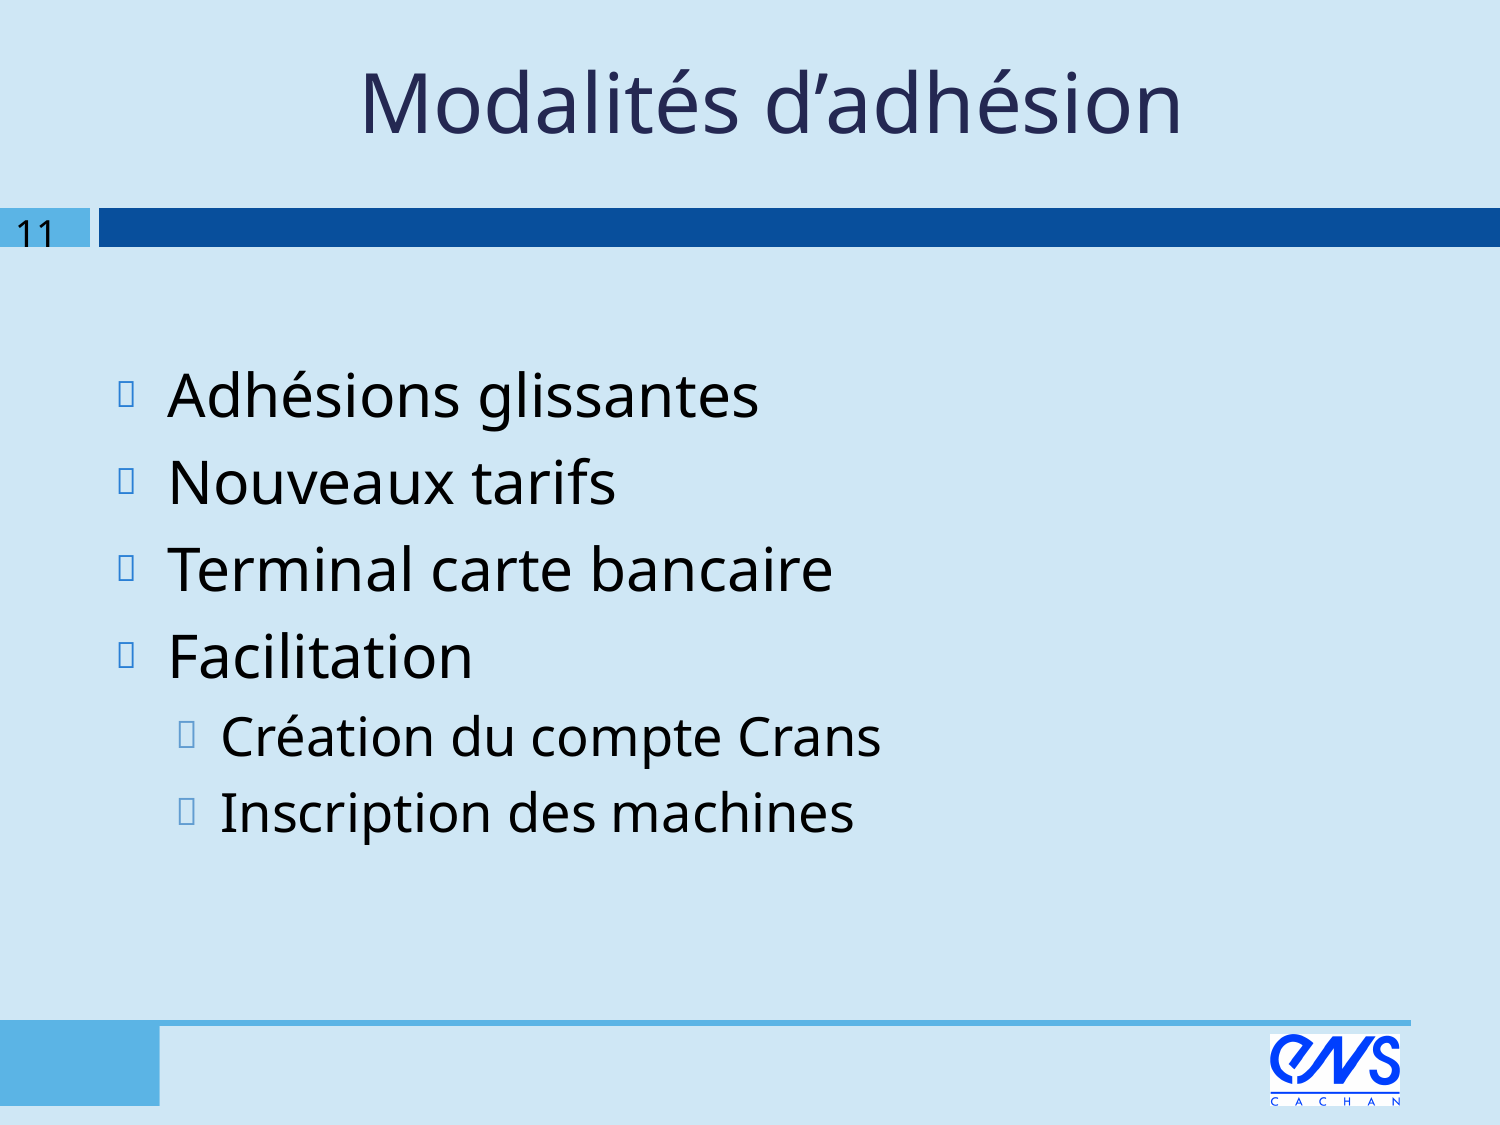

Modalités d’adhésion
# Adhésions glissantes
Nouveaux tarifs
Terminal carte bancaire
Facilitation
Création du compte Crans
Inscription des machines